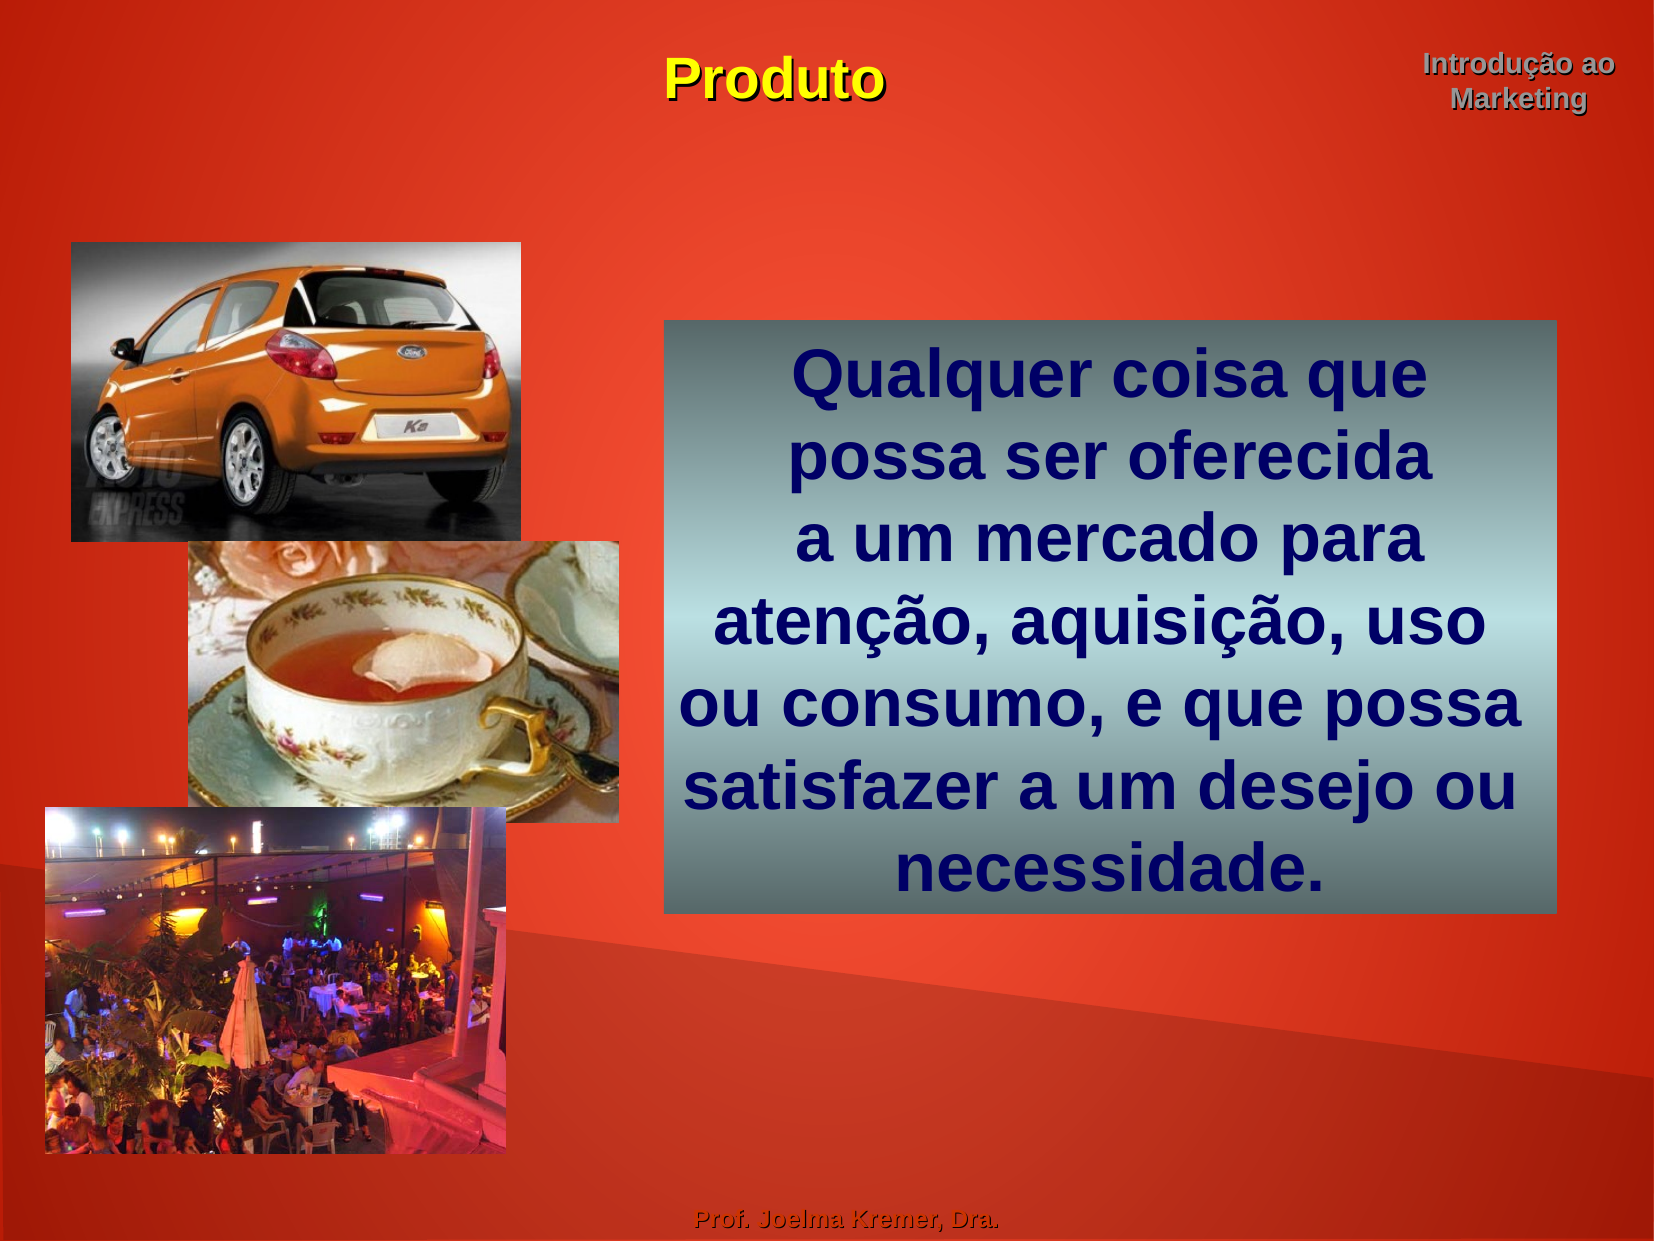

# Introdução ao Marketing
Produto
Qualquer coisa que
possa ser oferecida
a um mercado para
atenção, aquisição, uso
ou consumo, e que possa
satisfazer a um desejo ou
necessidade.
Prof. Joelma Kremer, Dra.